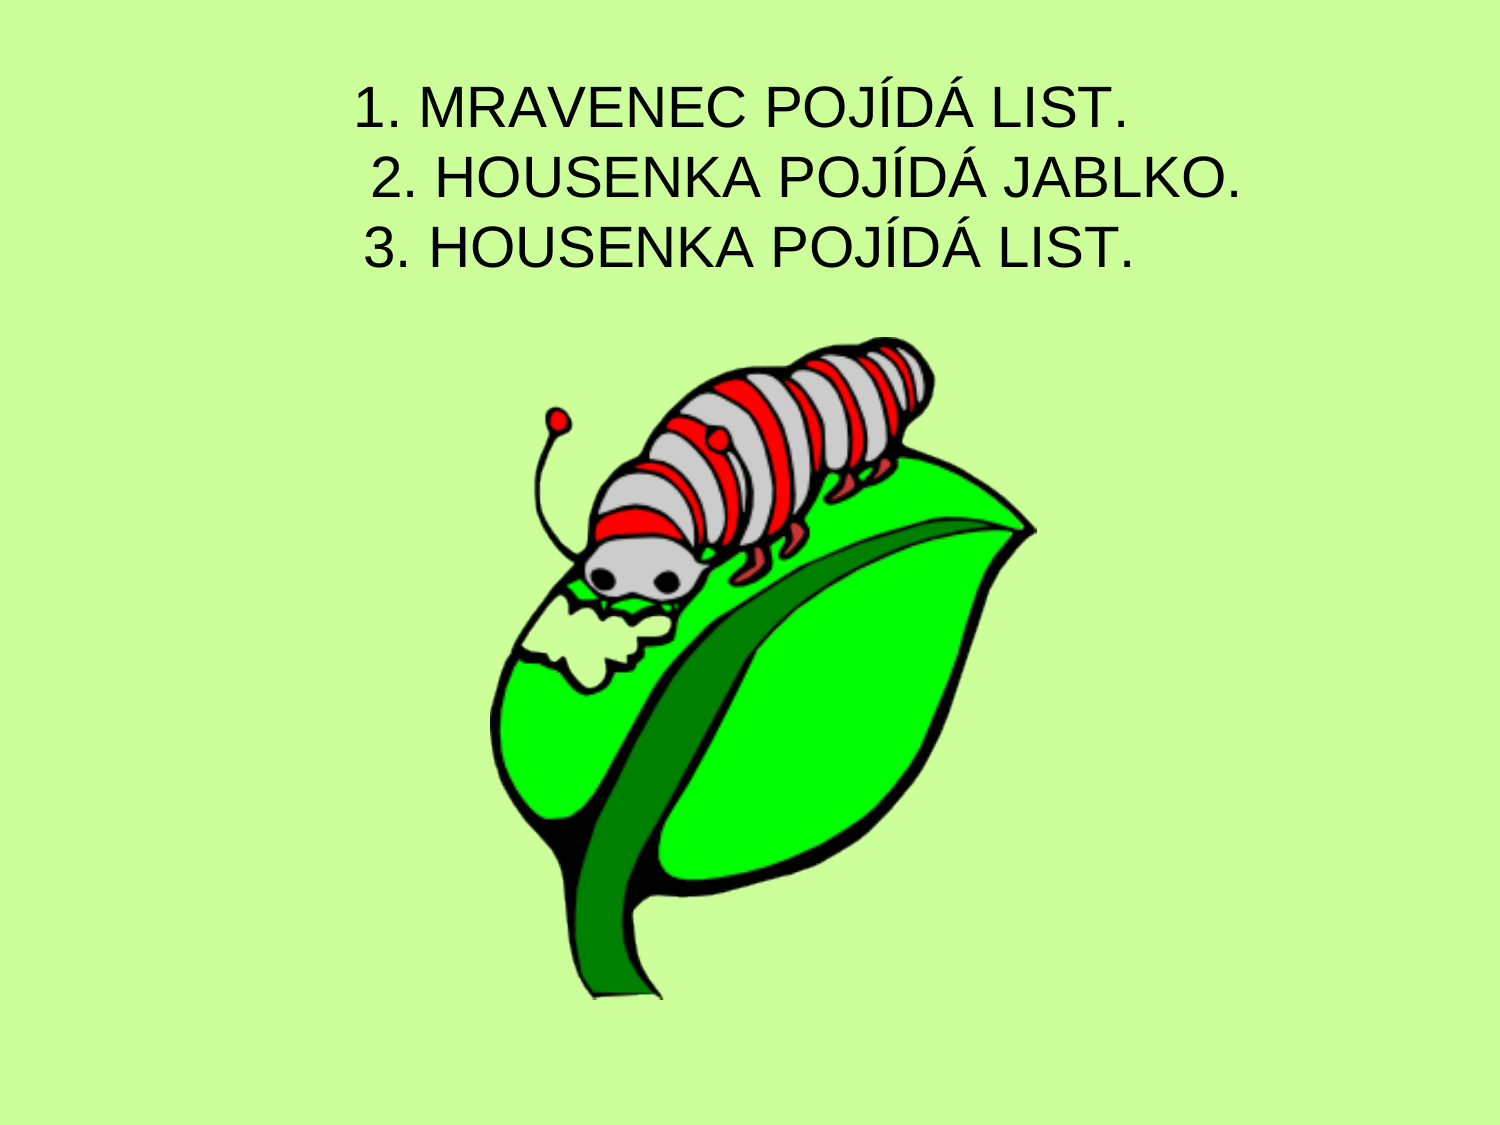

# 1. MRAVENEC POJÍDÁ LIST. 2. HOUSENKA POJÍDÁ JABLKO. 3. HOUSENKA POJÍDÁ LIST.